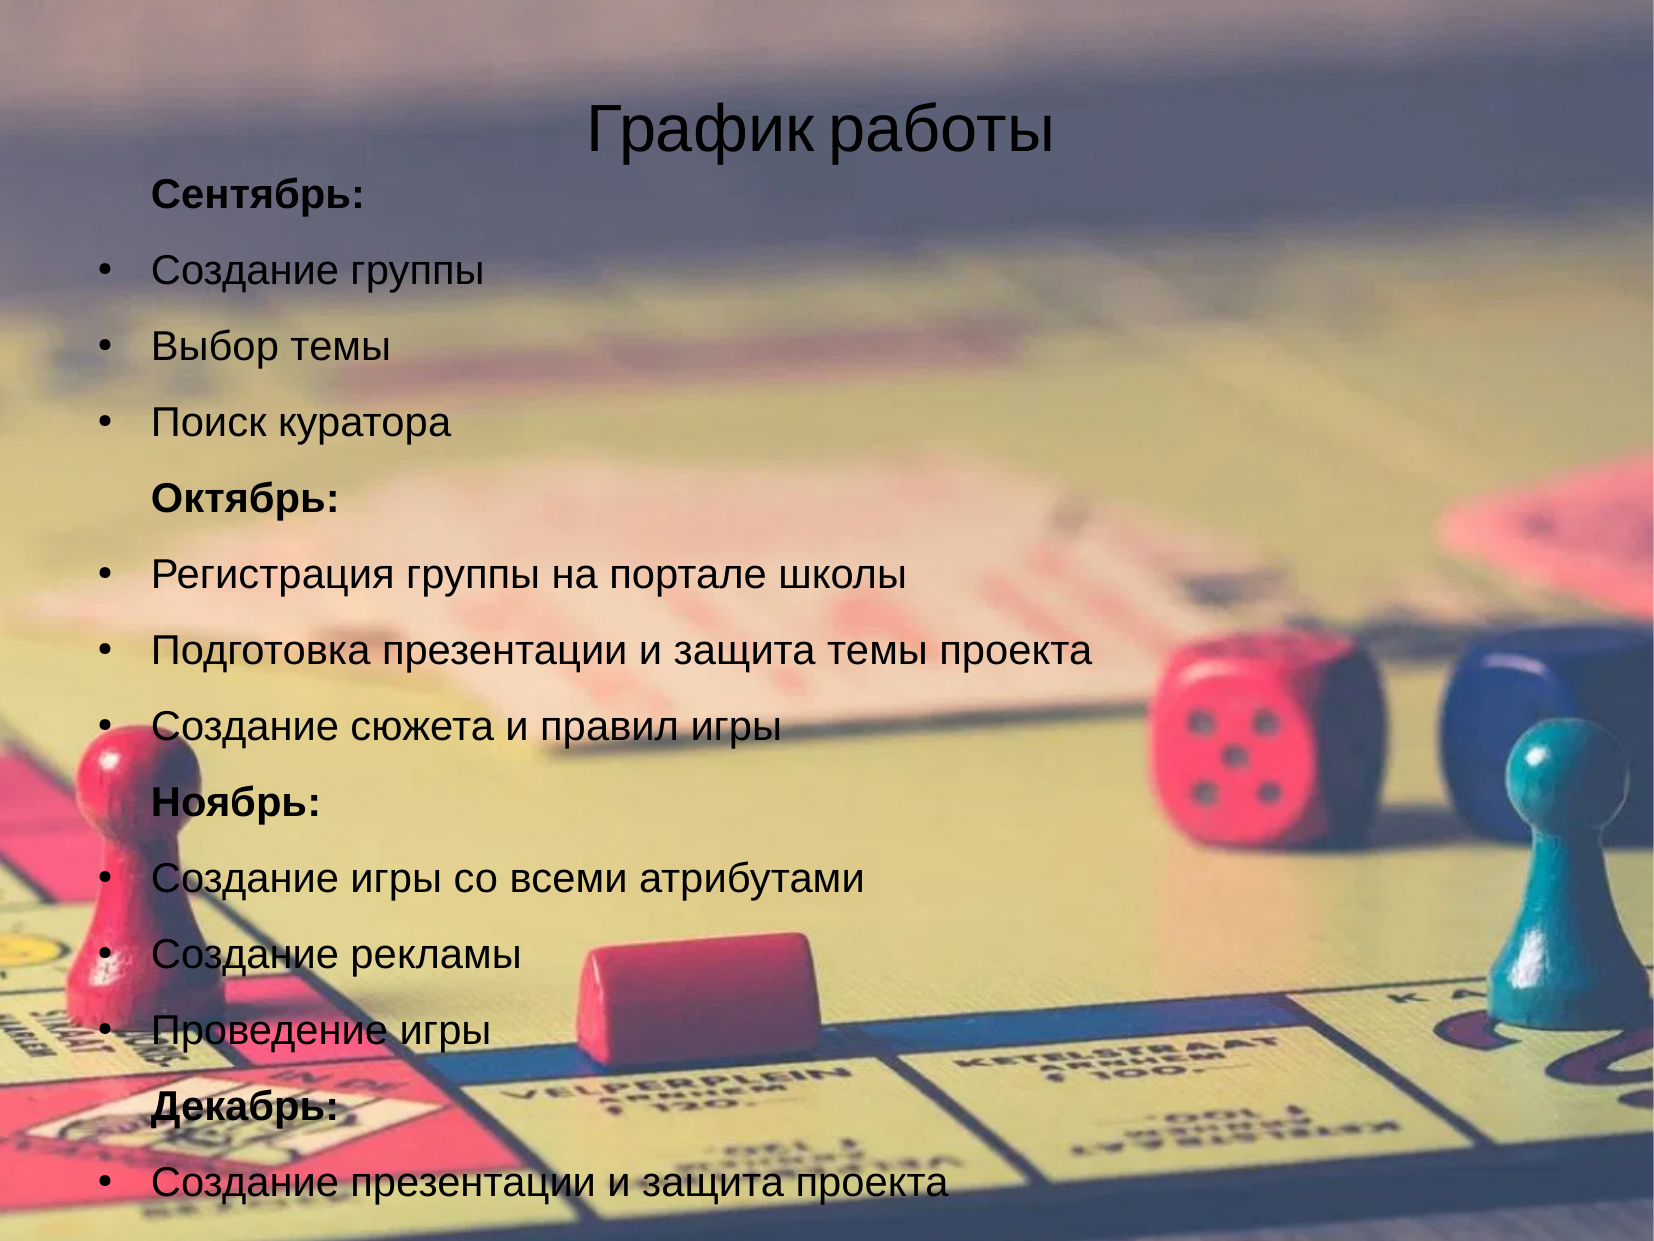

# График работы
Сентябрь:
Создание группы
Выбор темы
Поиск куратора
Октябрь:
Регистрация группы на портале школы
Подготовка презентации и защита темы проекта
Создание сюжета и правил игры
Ноябрь:
Создание игры со всеми атрибутами
Создание рекламы
Проведение игры
Декабрь:
Создание презентации и защита проекта